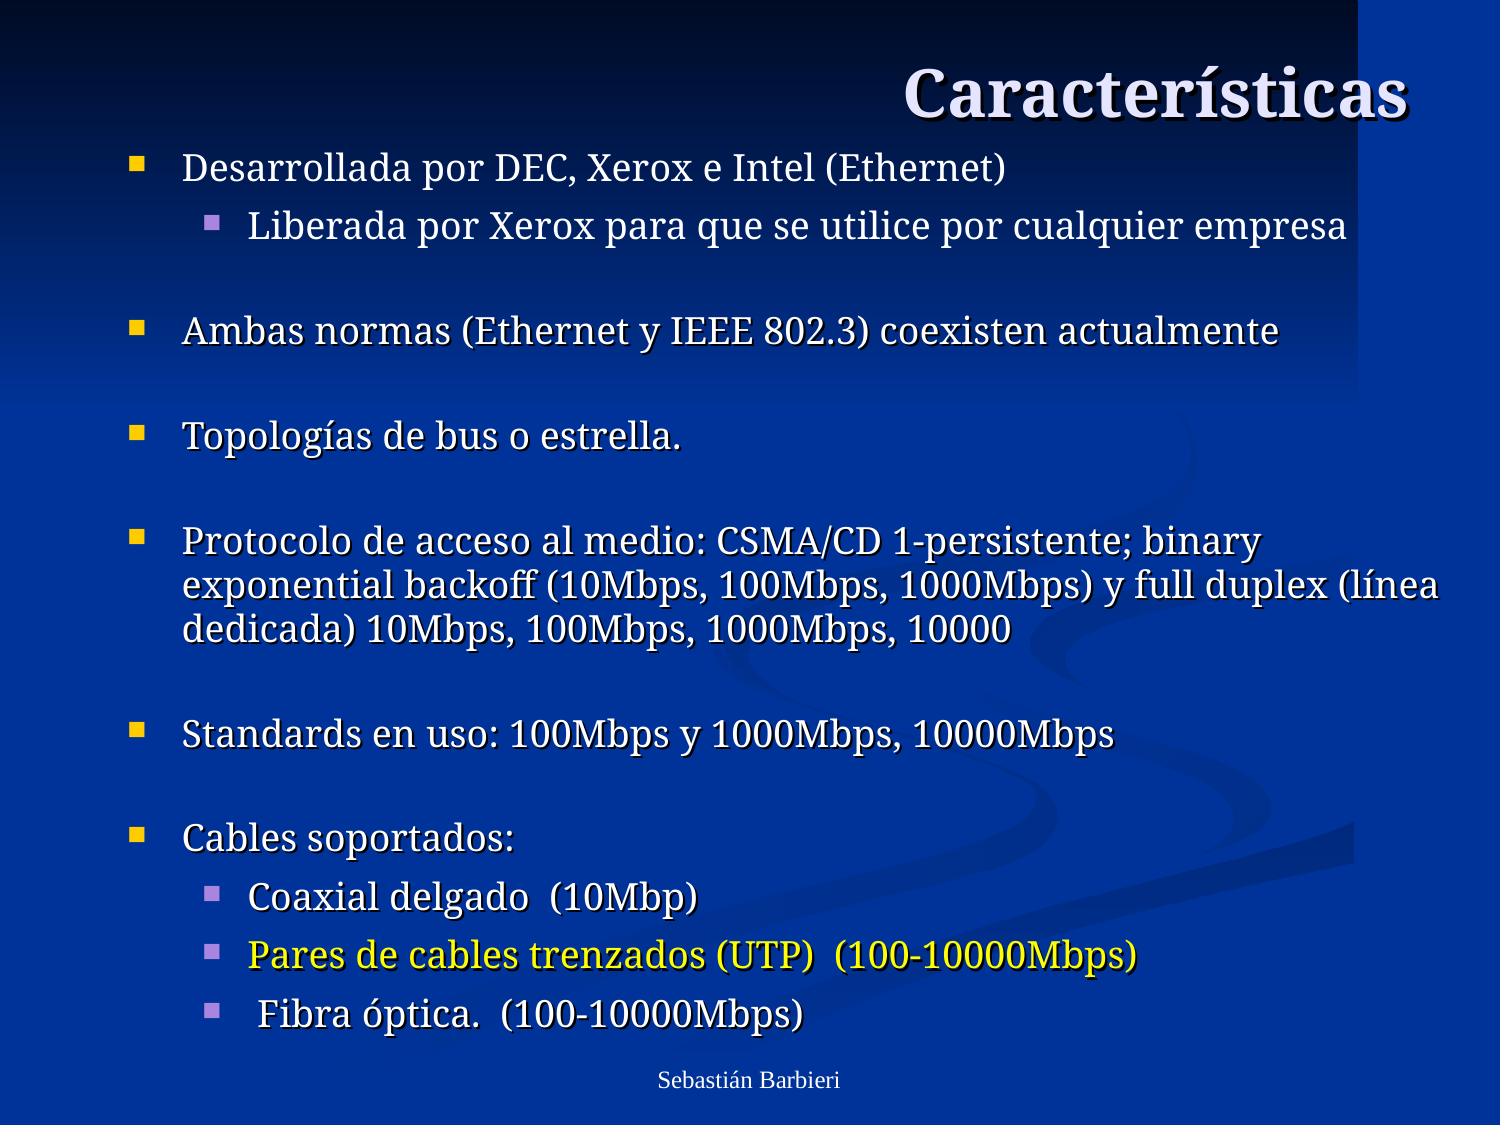

# Características
Desarrollada por DEC, Xerox e Intel (Ethernet)
Liberada por Xerox para que se utilice por cualquier empresa
Ambas normas (Ethernet y IEEE 802.3) coexisten actualmente
Topologías de bus o estrella.
Protocolo de acceso al medio: CSMA/CD 1-persistente; binary exponential backoff (10Mbps, 100Mbps, 1000Mbps) y full duplex (línea dedicada) 10Mbps, 100Mbps, 1000Mbps, 10000
Standards en uso: 100Mbps y 1000Mbps, 10000Mbps
Cables soportados:
Coaxial delgado (10Mbp)
Pares de cables trenzados (UTP) (100-10000Mbps)
 Fibra óptica. (100-10000Mbps)